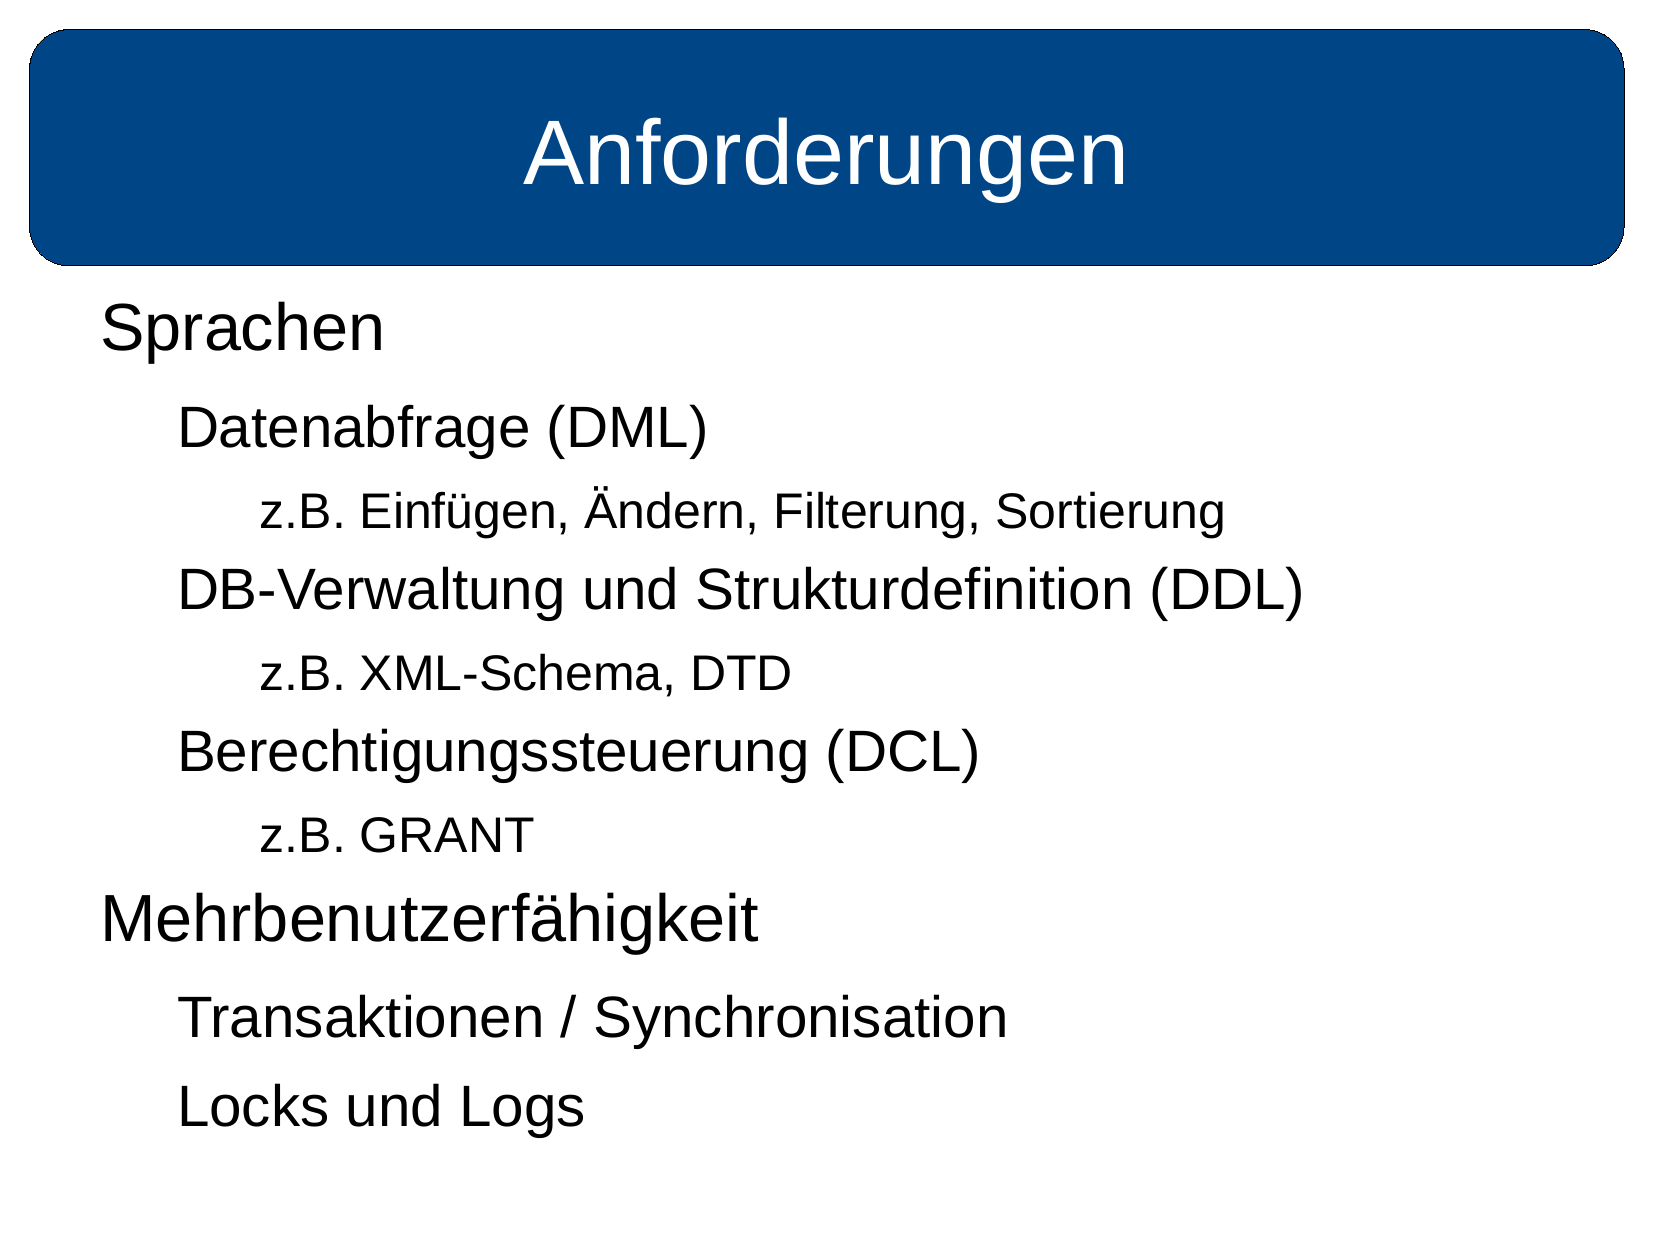

# Anforderungen
Sprachen
Datenabfrage (DML)
z.B. Einfügen, Ändern, Filterung, Sortierung
DB-Verwaltung und Strukturdefinition (DDL)
z.B. XML-Schema, DTD
Berechtigungssteuerung (DCL)
z.B. GRANT
Mehrbenutzerfähigkeit
Transaktionen / Synchronisation
Locks und Logs